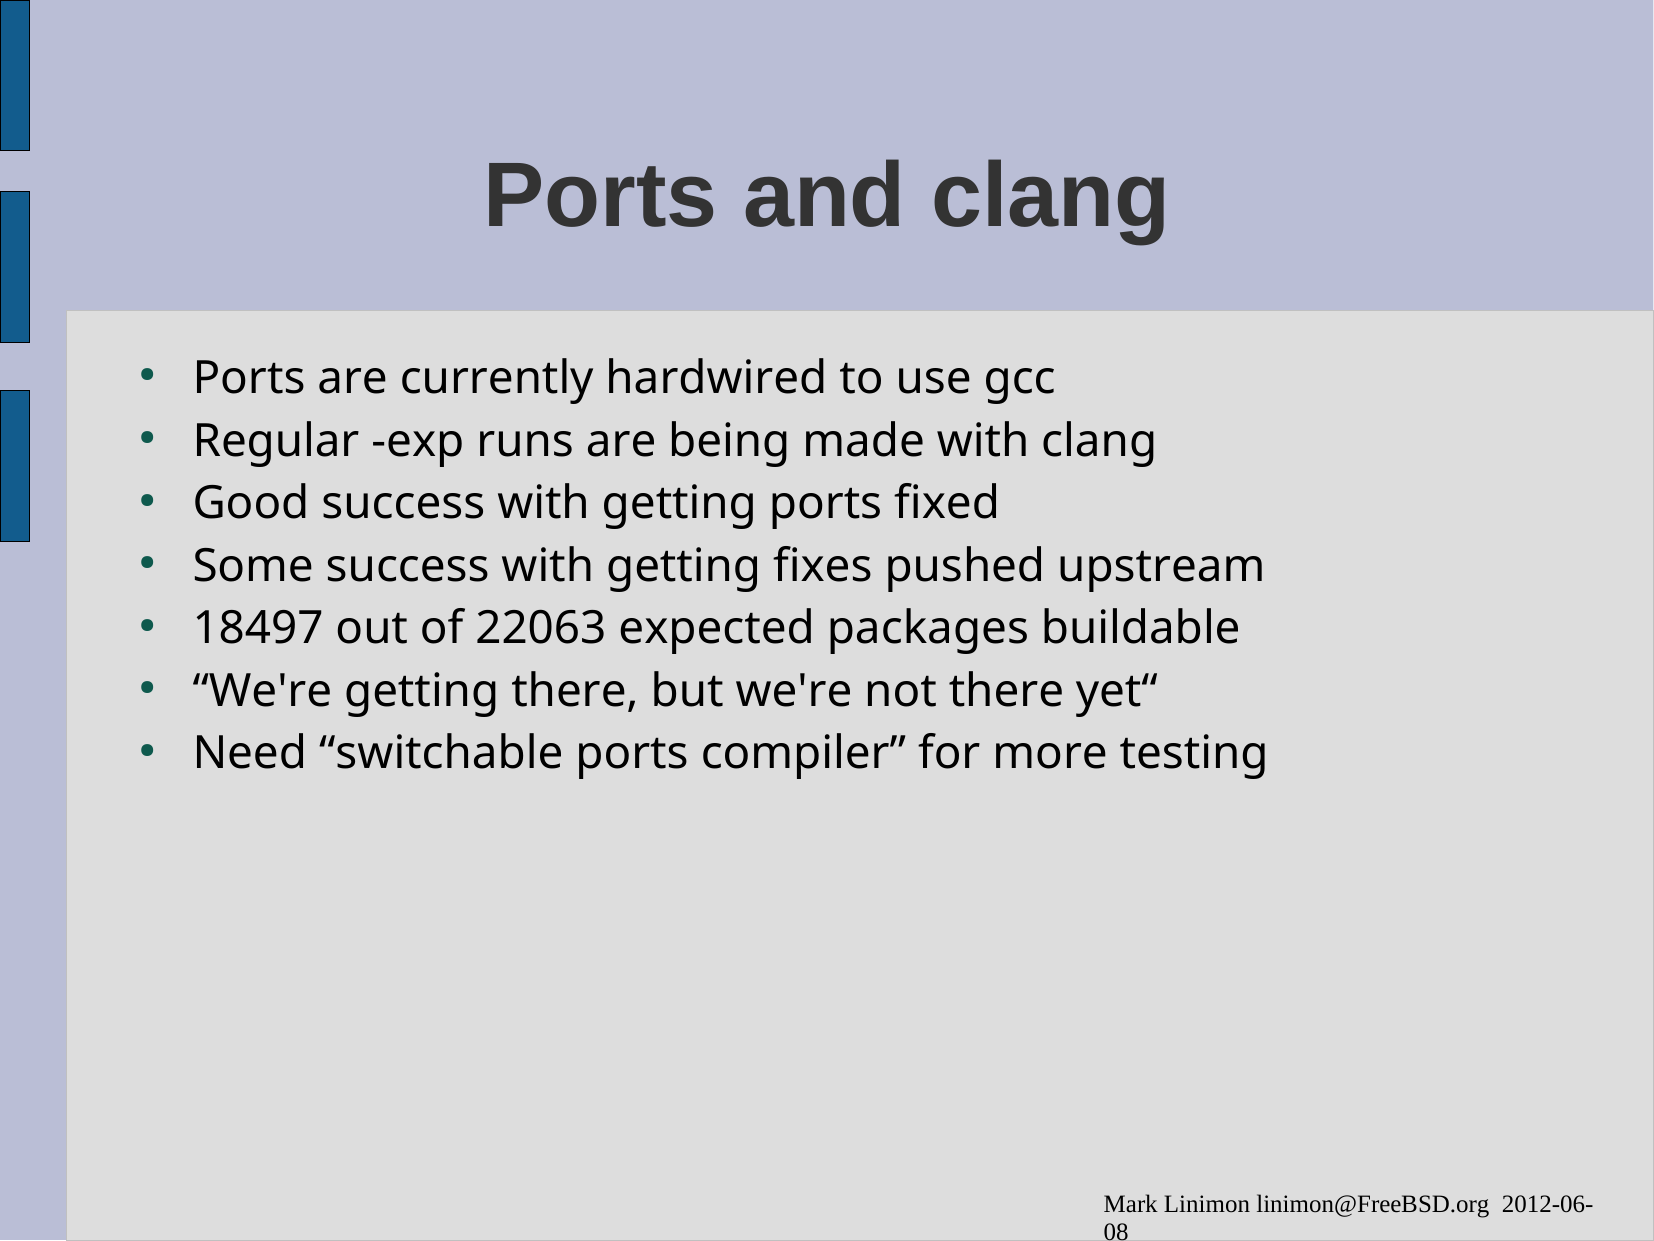

# Ports and clang
Ports are currently hardwired to use gcc
Regular -exp runs are being made with clang
Good success with getting ports fixed
Some success with getting fixes pushed upstream
18497 out of 22063 expected packages buildable
“We're getting there, but we're not there yet“
Need “switchable ports compiler” for more testing
Mark Linimon linimon@FreeBSD.org 2012-06-08